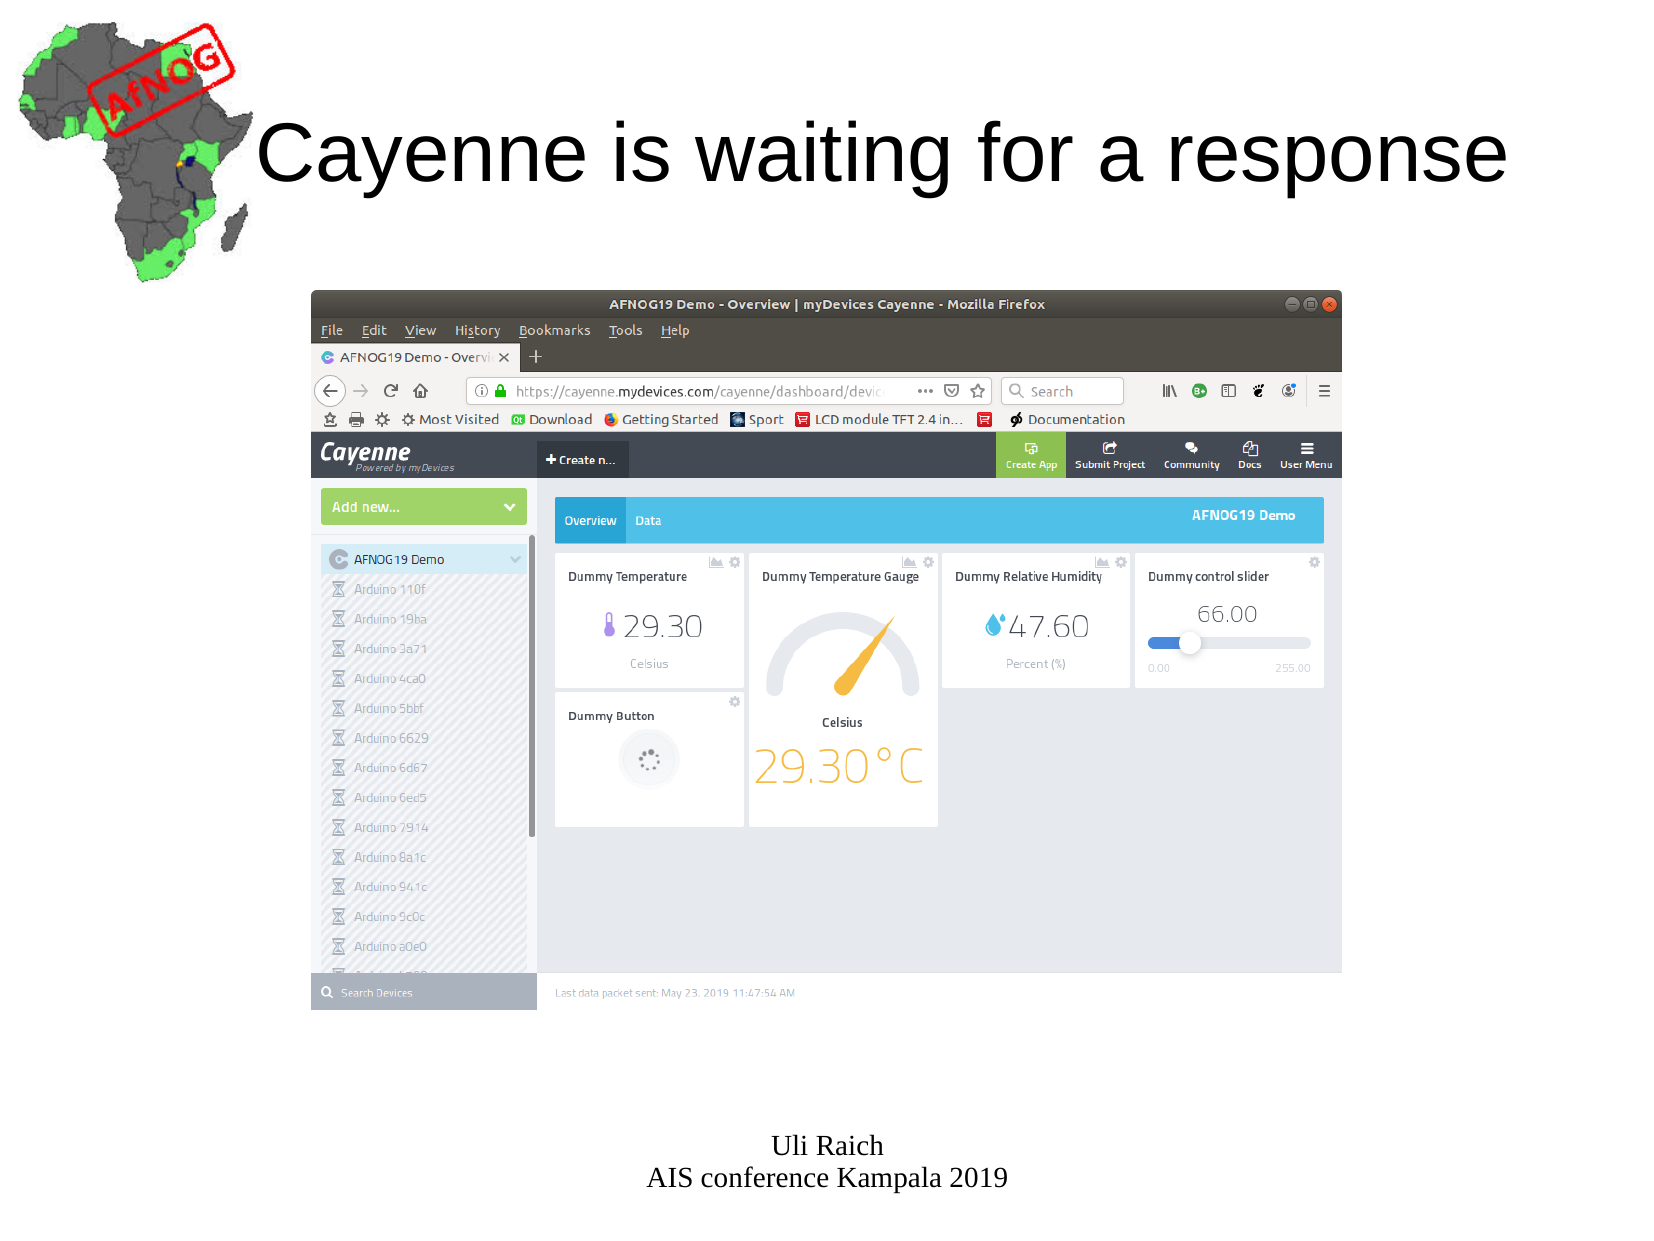

# Cayenne is waiting for a response